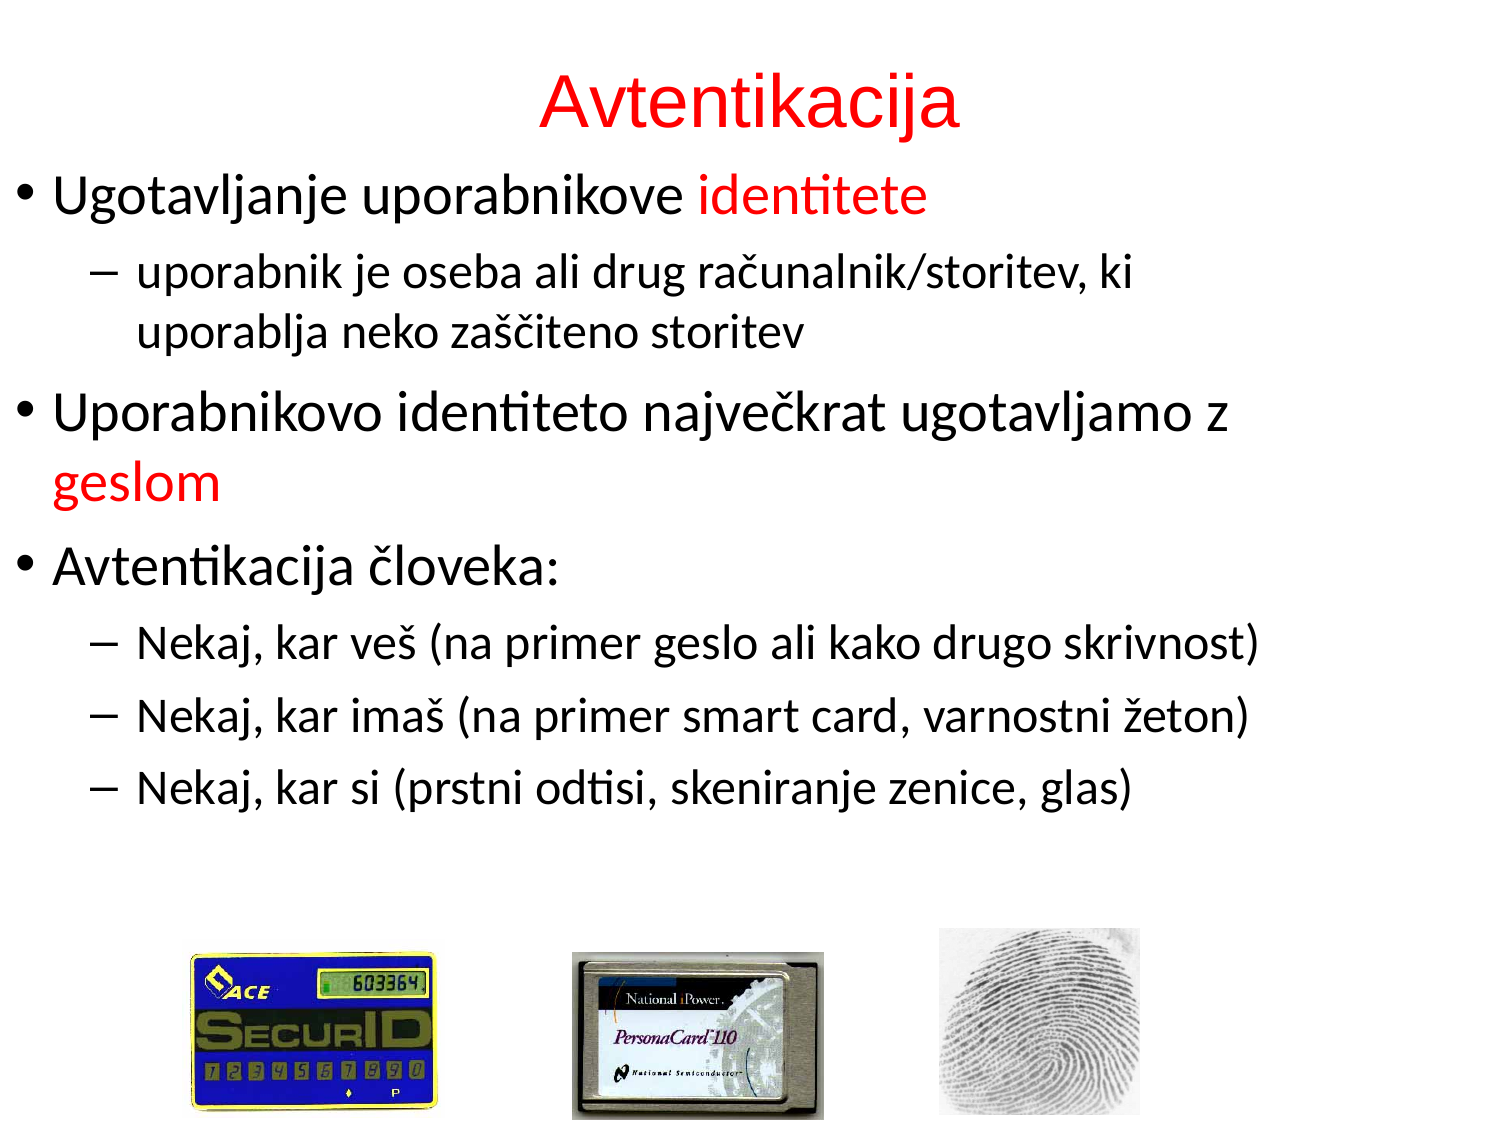

# Avtentikacija
Ugotavljanje uporabnikove identitete
uporabnik je oseba ali drug računalnik/storitev, ki uporablja neko zaščiteno storitev
Uporabnikovo identiteto največkrat ugotavljamo z geslom
Avtentikacija človeka:
Nekaj, kar veš (na primer geslo ali kako drugo skrivnost)
Nekaj, kar imaš (na primer smart card, varnostni žeton)
Nekaj, kar si (prstni odtisi, skeniranje zenice, glas)